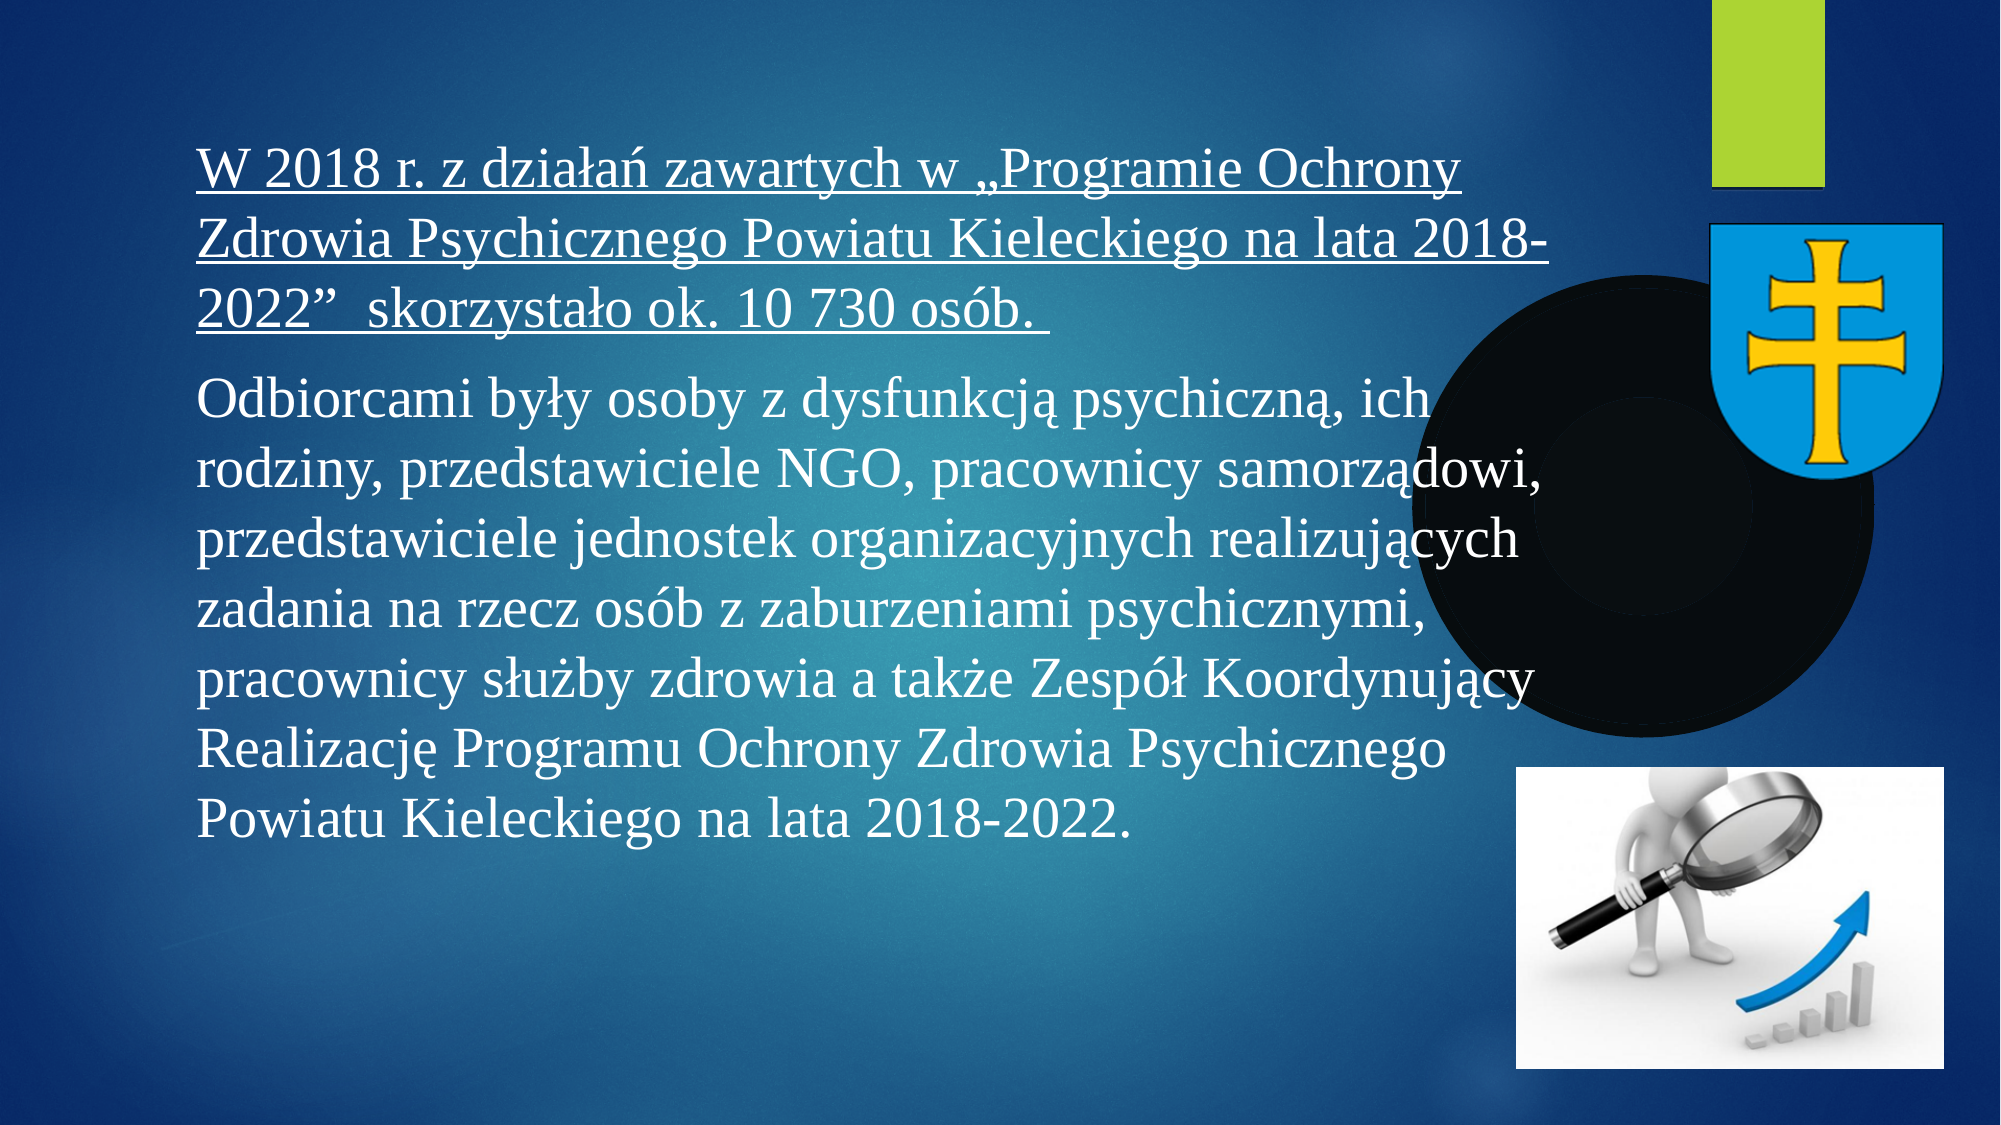

# W 2018 r. z działań zawartych w „Programie Ochrony Zdrowia Psychicznego Powiatu Kieleckiego na lata 2018-2022” skorzystało ok. 10 730 osób.
Odbiorcami były osoby z dysfunkcją psychiczną, ich rodziny, przedstawiciele NGO, pracownicy samorządowi, przedstawiciele jednostek organizacyjnych realizujących zadania na rzecz osób z zaburzeniami psychicznymi, pracownicy służby zdrowia a także Zespół Koordynujący Realizację Programu Ochrony Zdrowia Psychicznego Powiatu Kieleckiego na lata 2018-2022.